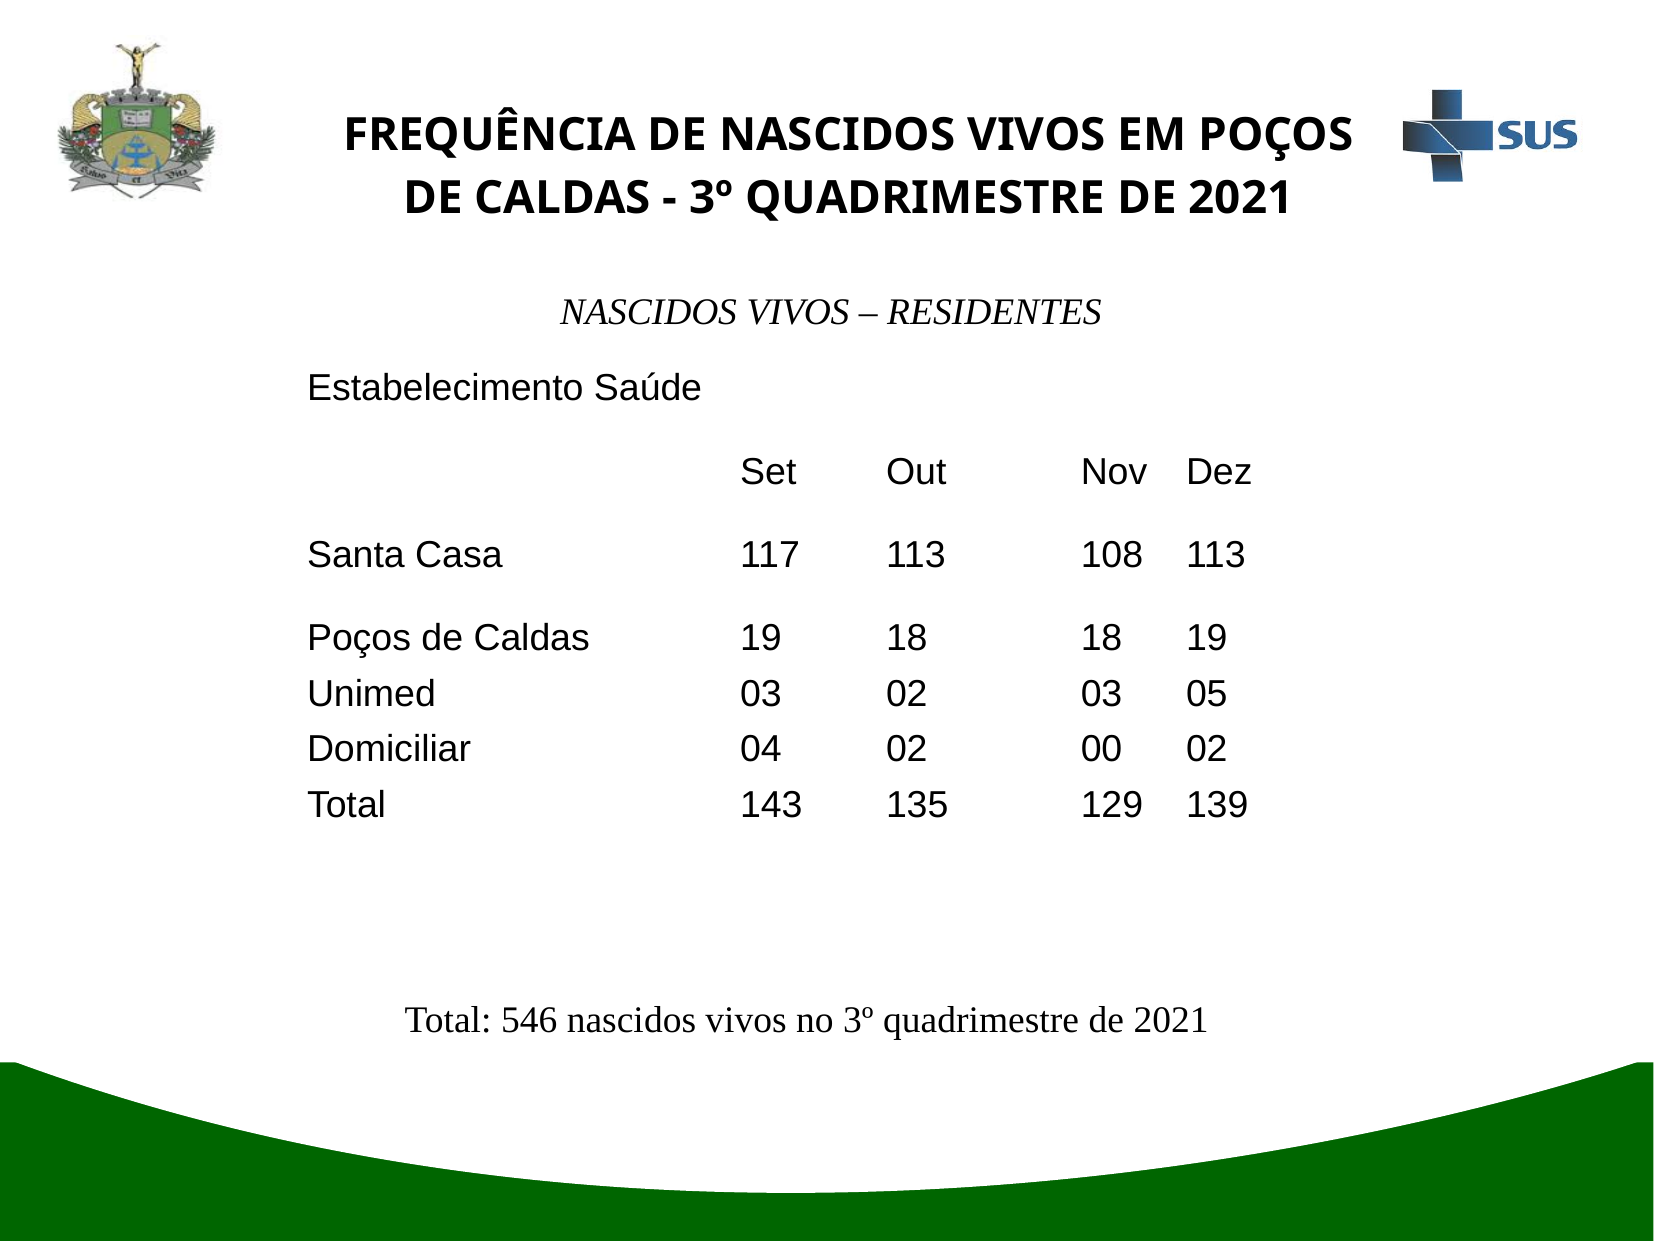

FREQUÊNCIA DE NASCIDOS VIVOS EM POÇOS DE CALDAS - 3º QUADRIMESTRE DE 2021
NASCIDOS VIVOS – RESIDENTES
| Estabelecimento Saúde | | | | |
| --- | --- | --- | --- | --- |
| | Set | Out | Nov | Dez |
| Santa Casa | 117 | 113 | 108 | 113 |
| Poços de Caldas | 19 | 18 | 18 | 19 |
| Unimed | 03 | 02 | 03 | 05 |
| Domiciliar | 04 | 02 | 00 | 02 |
| Total | 143 | 135 | 129 | 139 |
Total: 546 nascidos vivos no 3º quadrimestre de 2021